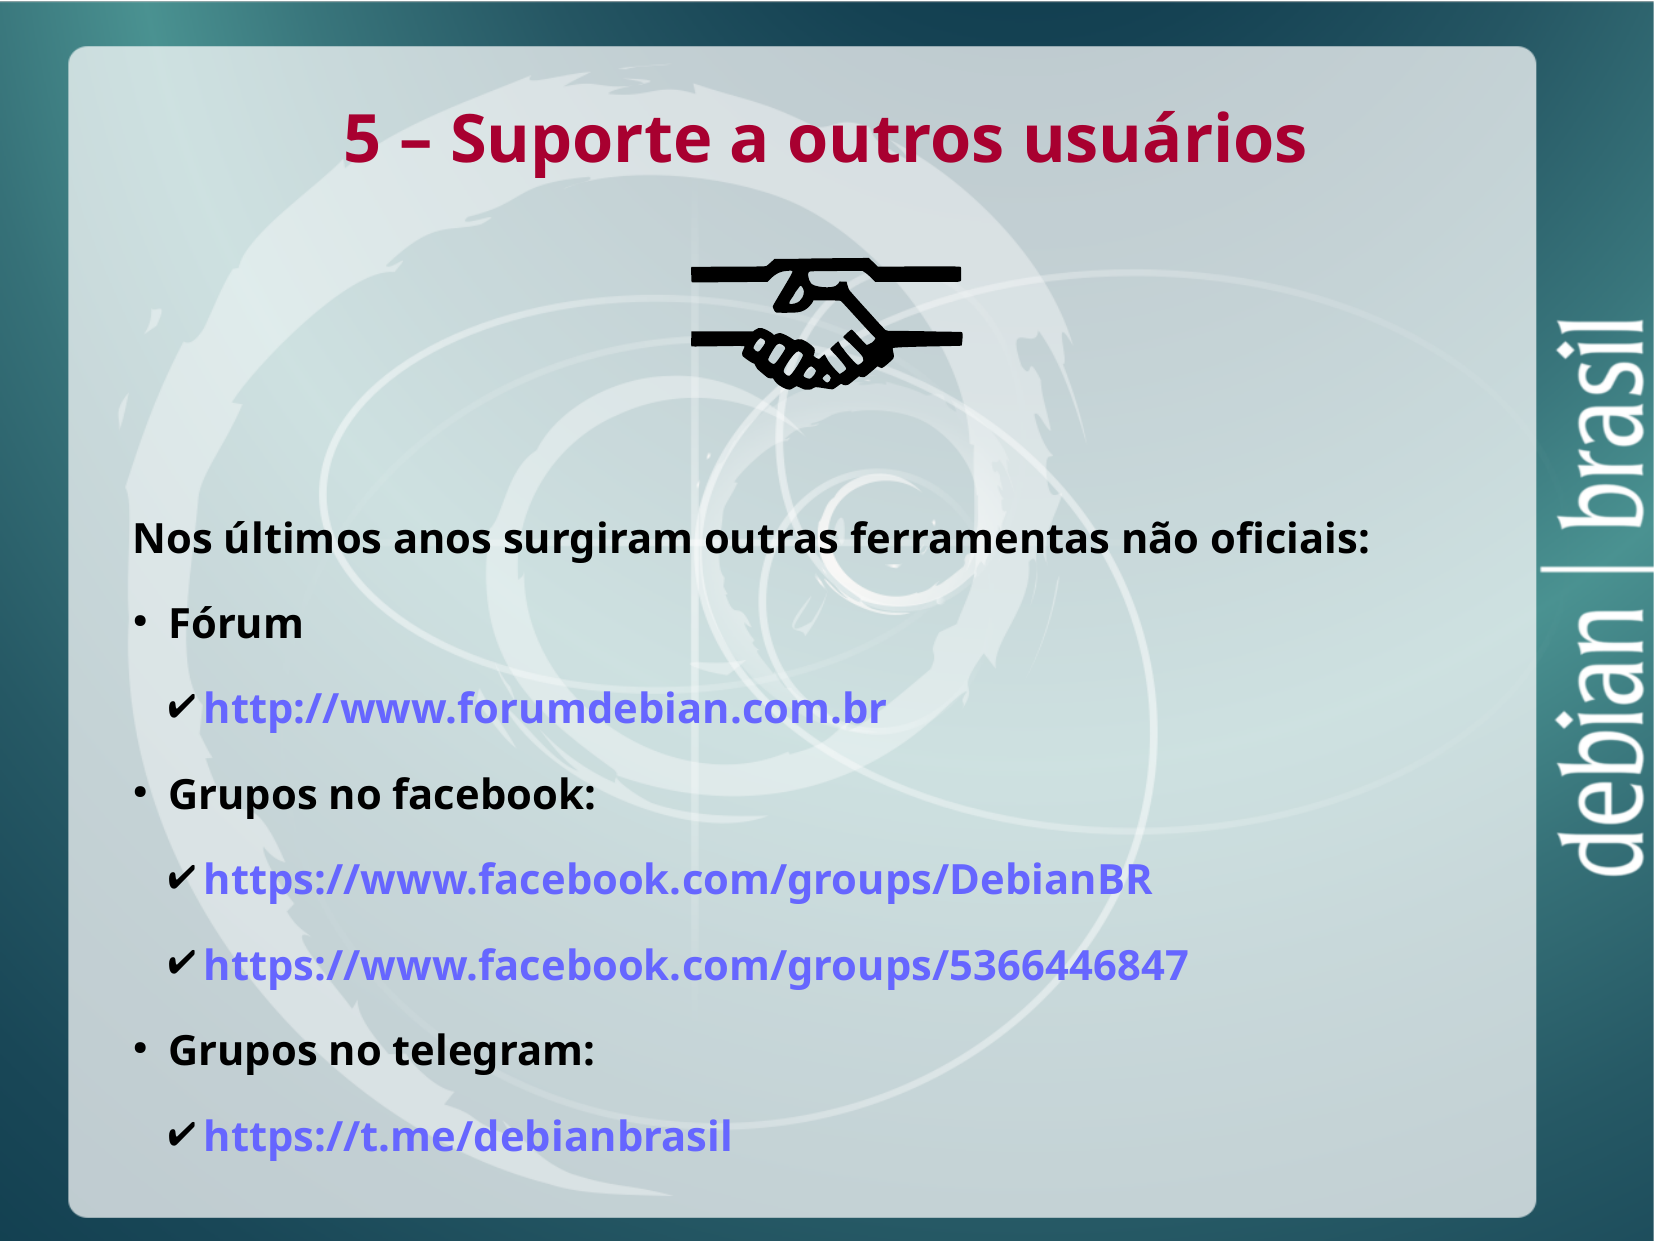

5 – Suporte a outros usuários
Nos últimos anos surgiram outras ferramentas não oficiais:
Fórum
http://www.forumdebian.com.br
Grupos no facebook:
https://www.facebook.com/groups/DebianBR
https://www.facebook.com/groups/5366446847
Grupos no telegram:
https://t.me/debianbrasil